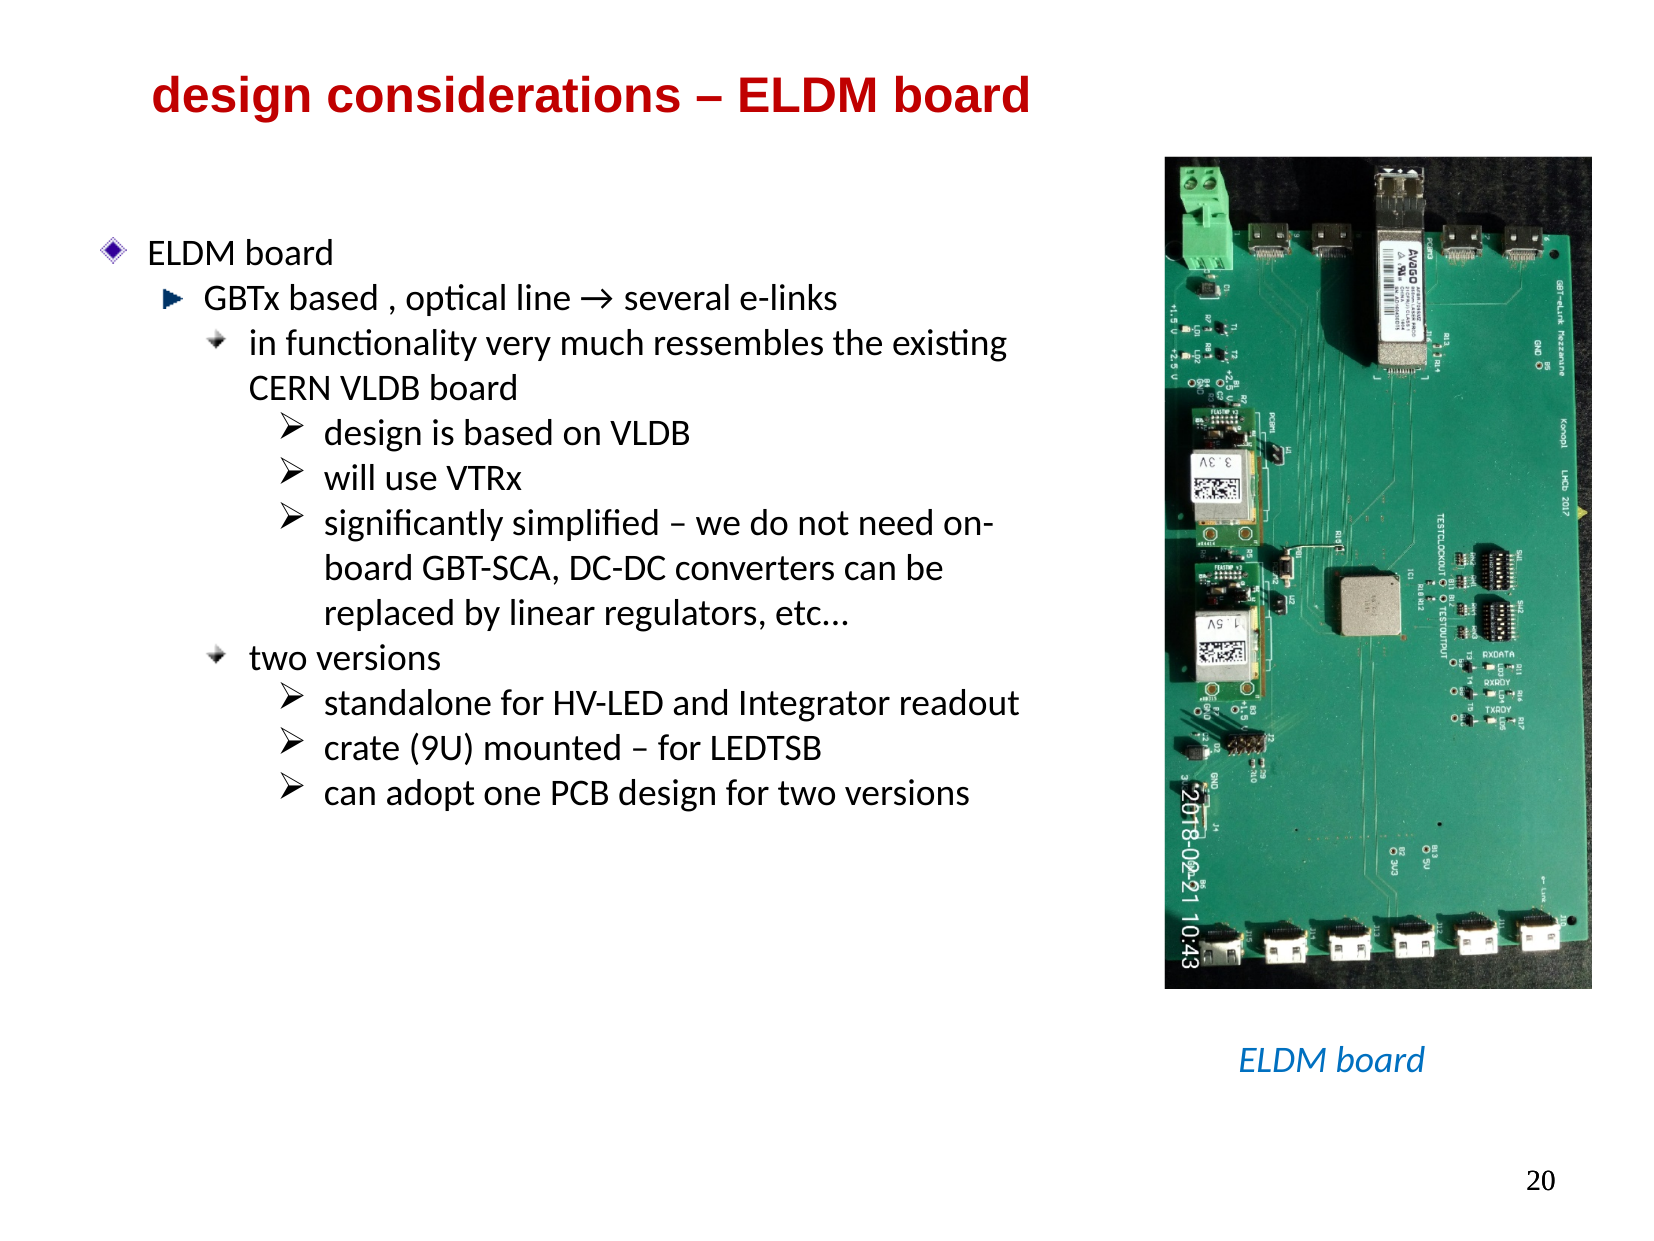

design considerations – ELDM board
ELDM board
GBTx based , optical line → several e-links
in functionality very much ressembles the existing CERN VLDB board
design is based on VLDB
will use VTRx
significantly simplified – we do not need on-board GBT-SCA, DC-DC converters can be replaced by linear regulators, etc...
two versions
standalone for HV-LED and Integrator readout
crate (9U) mounted – for LEDTSB
can adopt one PCB design for two versions
ELDM board
20